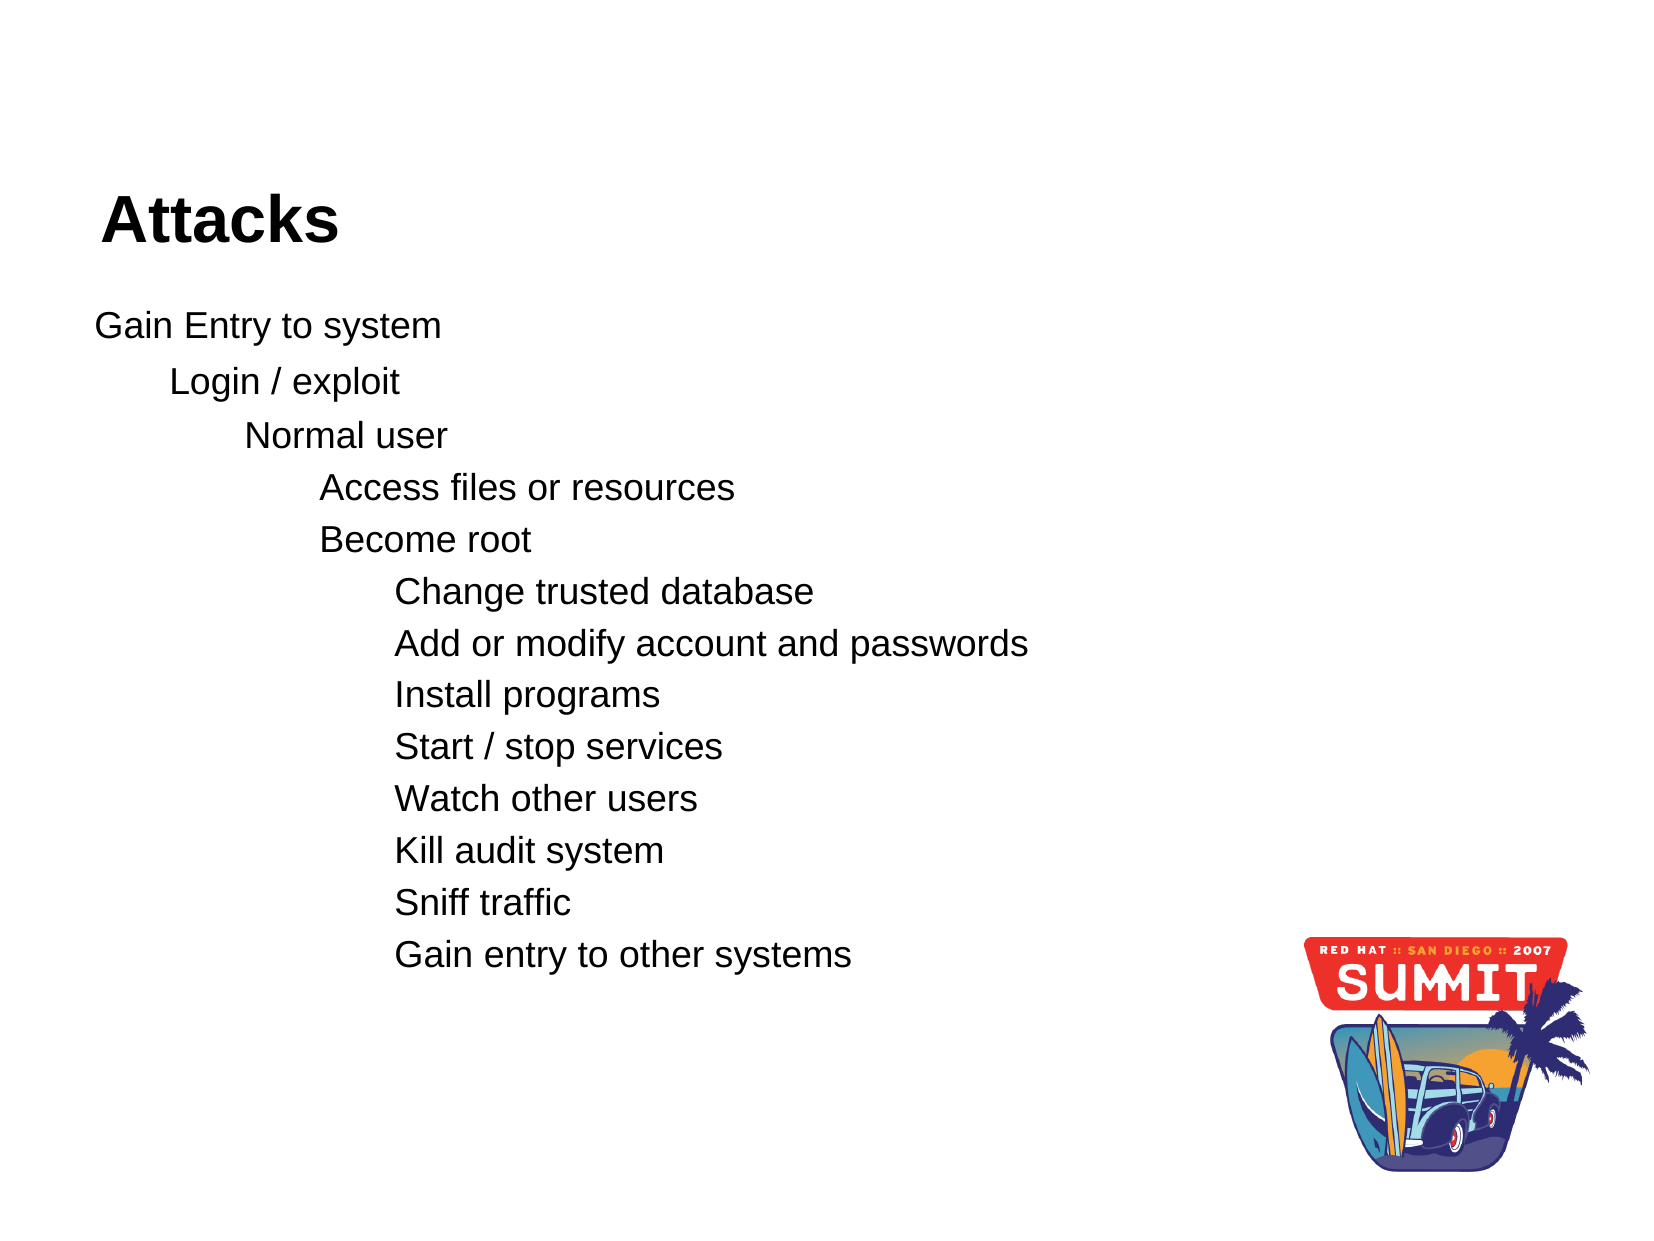

# Attacks
Gain Entry to system
Login / exploit
Normal user
Access files or resources
Become root
Change trusted database
Add or modify account and passwords
Install programs
Start / stop services
Watch other users
Kill audit system
Sniff traffic
Gain entry to other systems